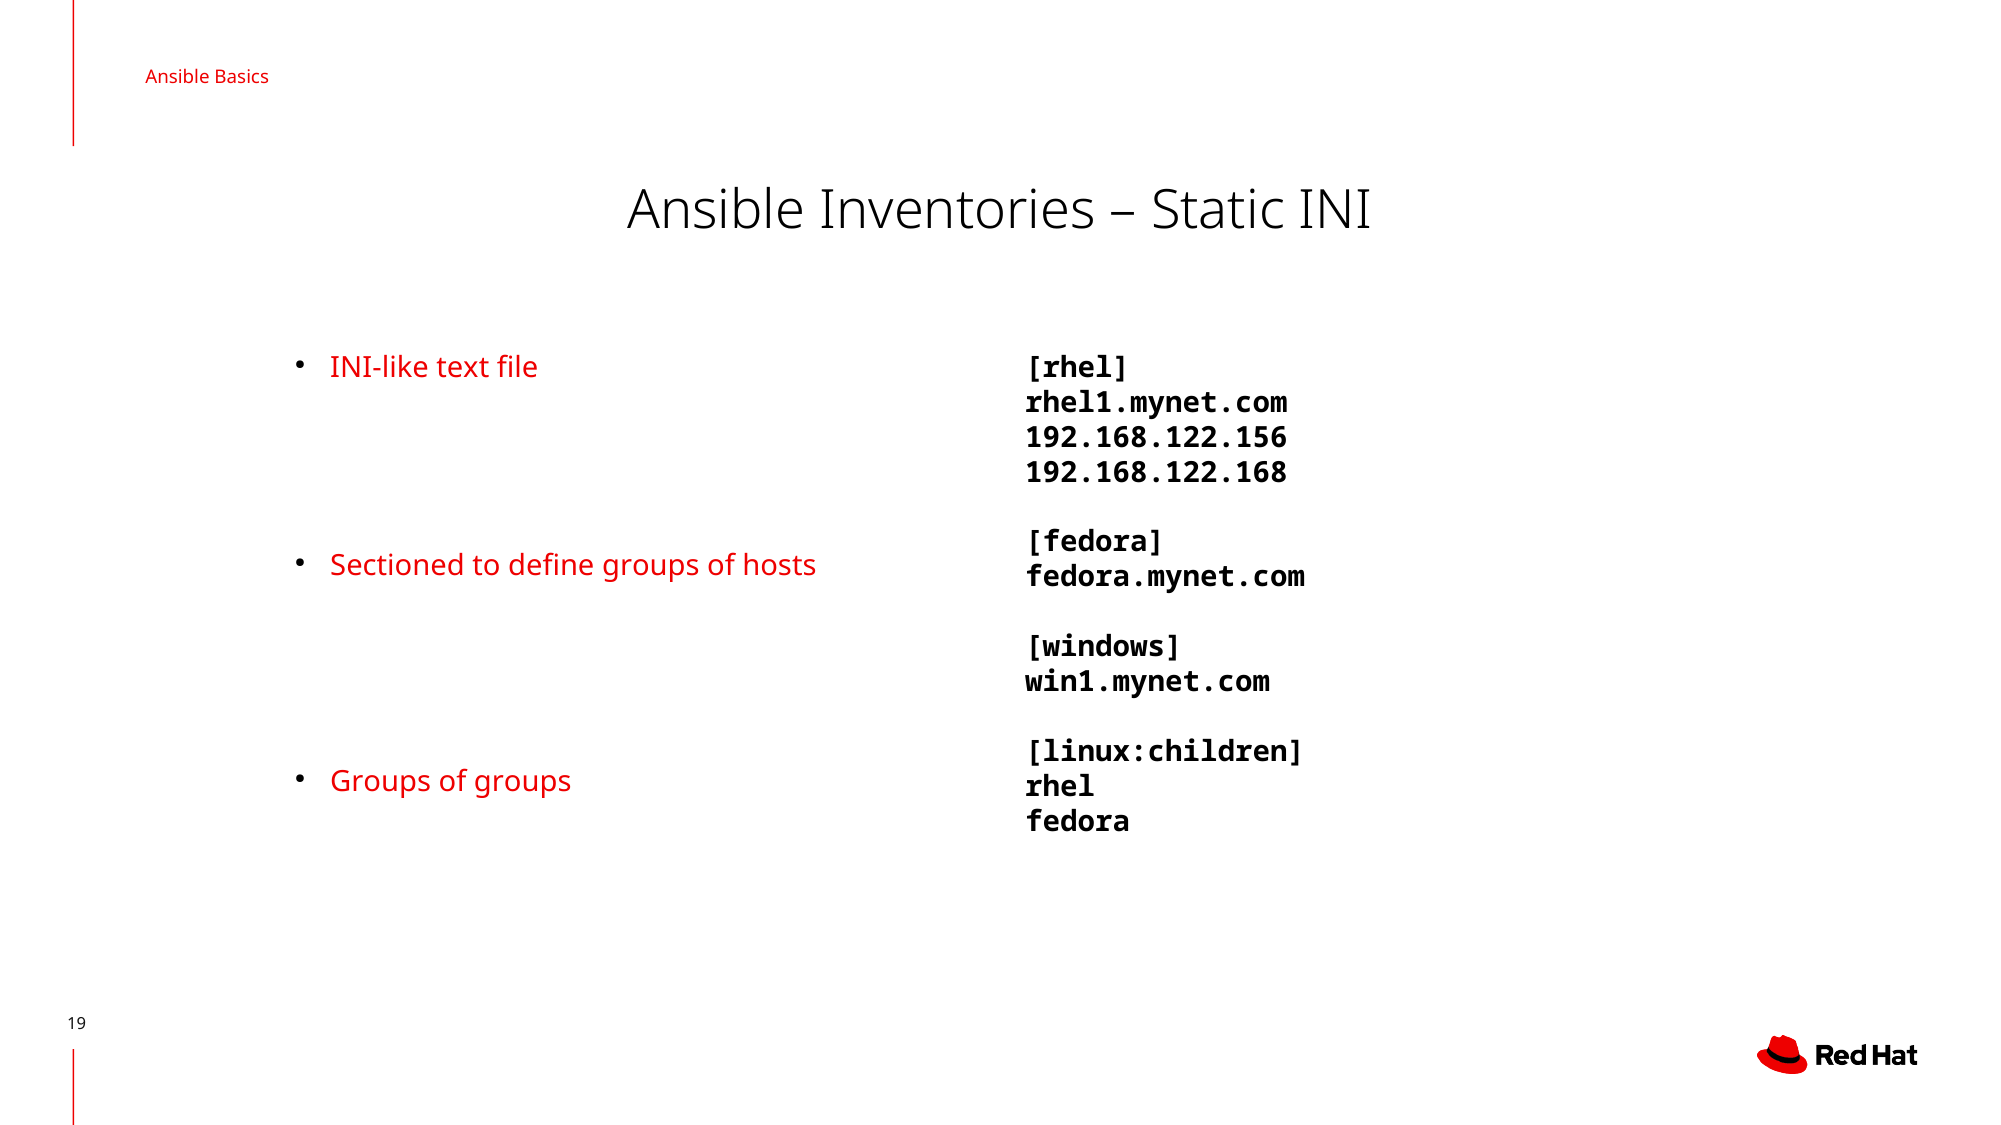

Ansible Basics
# Ansible Inventories – Static INI
INI-like text file
Sectioned to define groups of hosts
Groups of groups
[rhel]
rhel1.mynet.com
192.168.122.156
192.168.122.168
[fedora]
fedora.mynet.com
[windows]
win1.mynet.com
[linux:children]
rhel
fedora
19